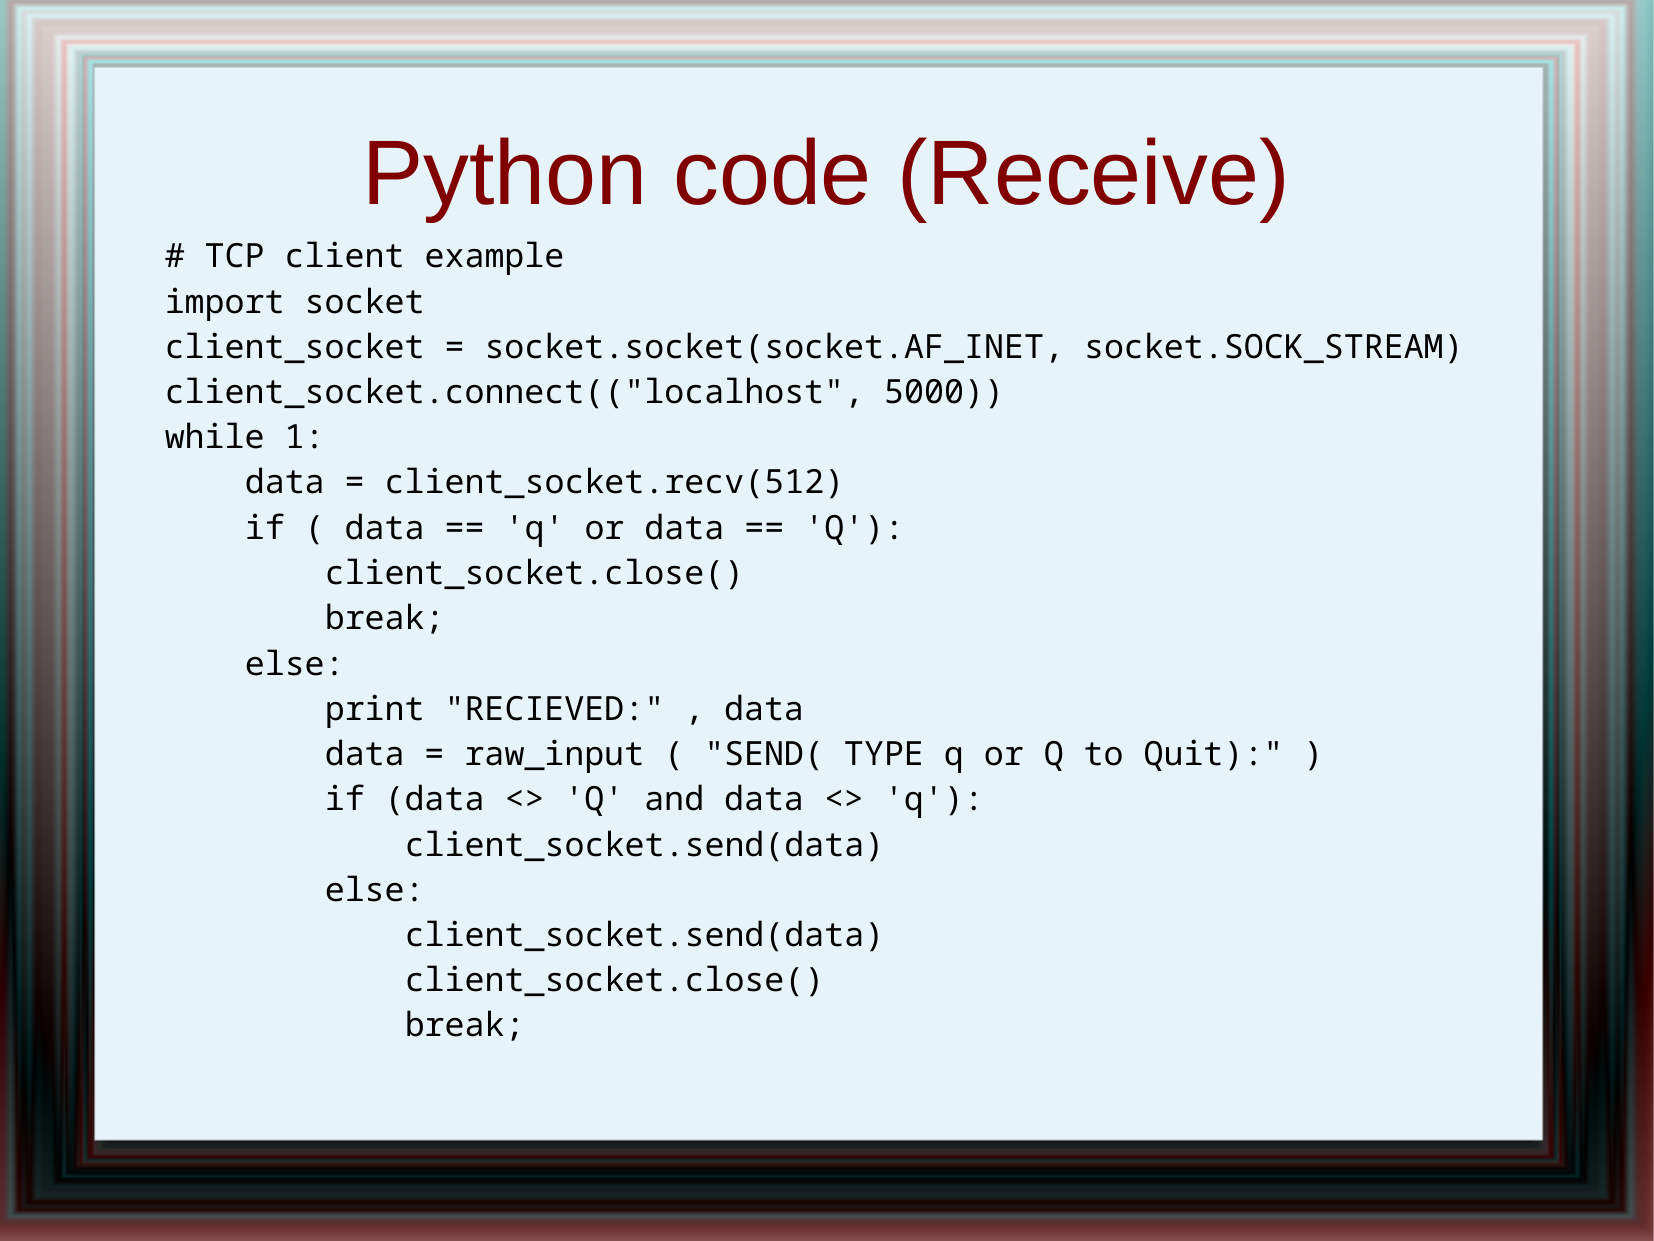

# Python code (Receive)
# TCP client example
import socket
client_socket = socket.socket(socket.AF_INET, socket.SOCK_STREAM)
client_socket.connect(("localhost", 5000))
while 1:
 data = client_socket.recv(512)
 if ( data == 'q' or data == 'Q'):
 client_socket.close()
 break;
 else:
 print "RECIEVED:" , data
 data = raw_input ( "SEND( TYPE q or Q to Quit):" )
 if (data <> 'Q' and data <> 'q'):
 client_socket.send(data)
 else:
 client_socket.send(data)
 client_socket.close()
 break;